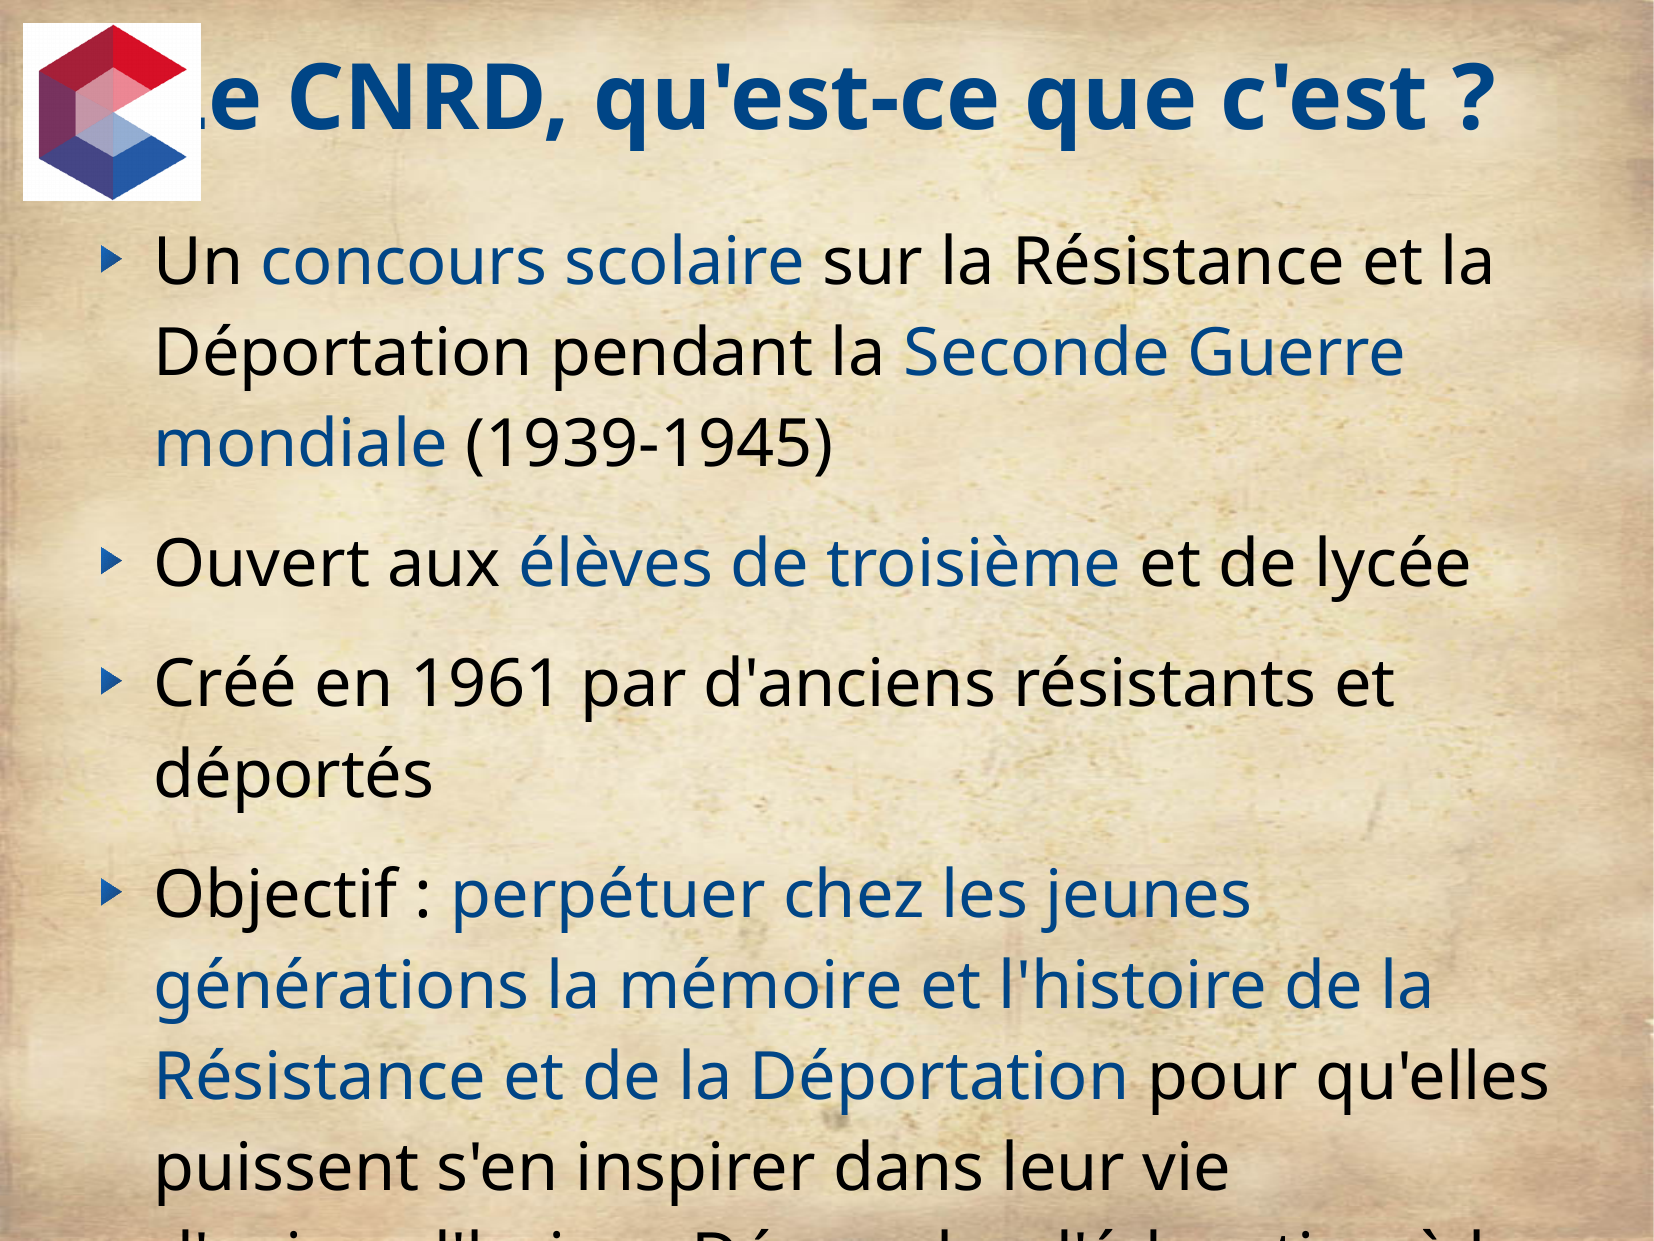

# Le CNRD, qu'est-ce que c'est ?
Un concours scolaire sur la Résistance et la Déportation pendant la Seconde Guerre mondiale (1939-1945)
Ouvert aux élèves de troisième et de lycée
Créé en 1961 par d'anciens résistants et déportés
Objectif : perpétuer chez les jeunes générations la mémoire et l'histoire de la Résistance et de la Déportation pour qu'elles puissent s'en inspirer dans leur vie d'aujourd'hui. → Démarche d'éducation à la citoyenneté / parcours citoyen.